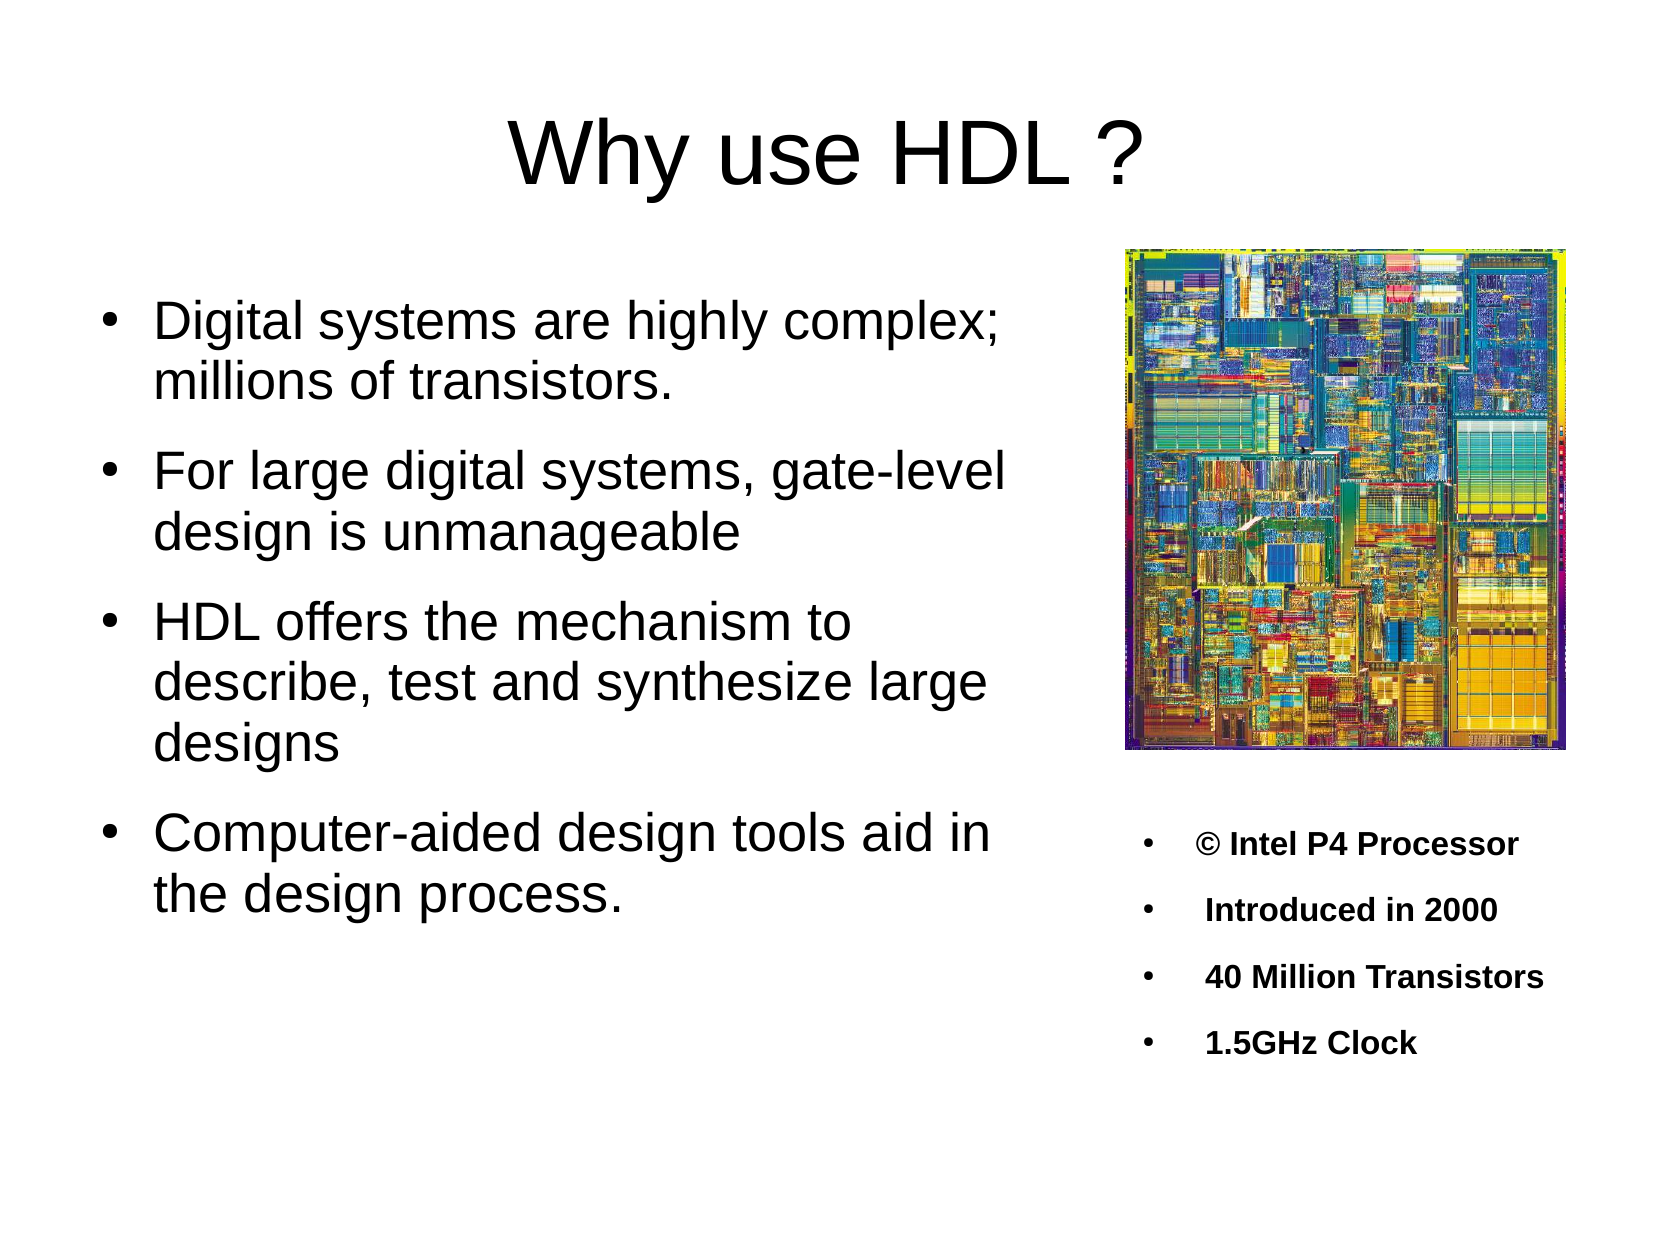

# Why use HDL ?
Digital systems are highly complex; millions of transistors.
For large digital systems, gate-level design is unmanageable
HDL offers the mechanism to describe, test and synthesize large designs
Computer-aided design tools aid in the design process.
© Intel P4 Processor
 Introduced in 2000
 40 Million Transistors
 1.5GHz Clock